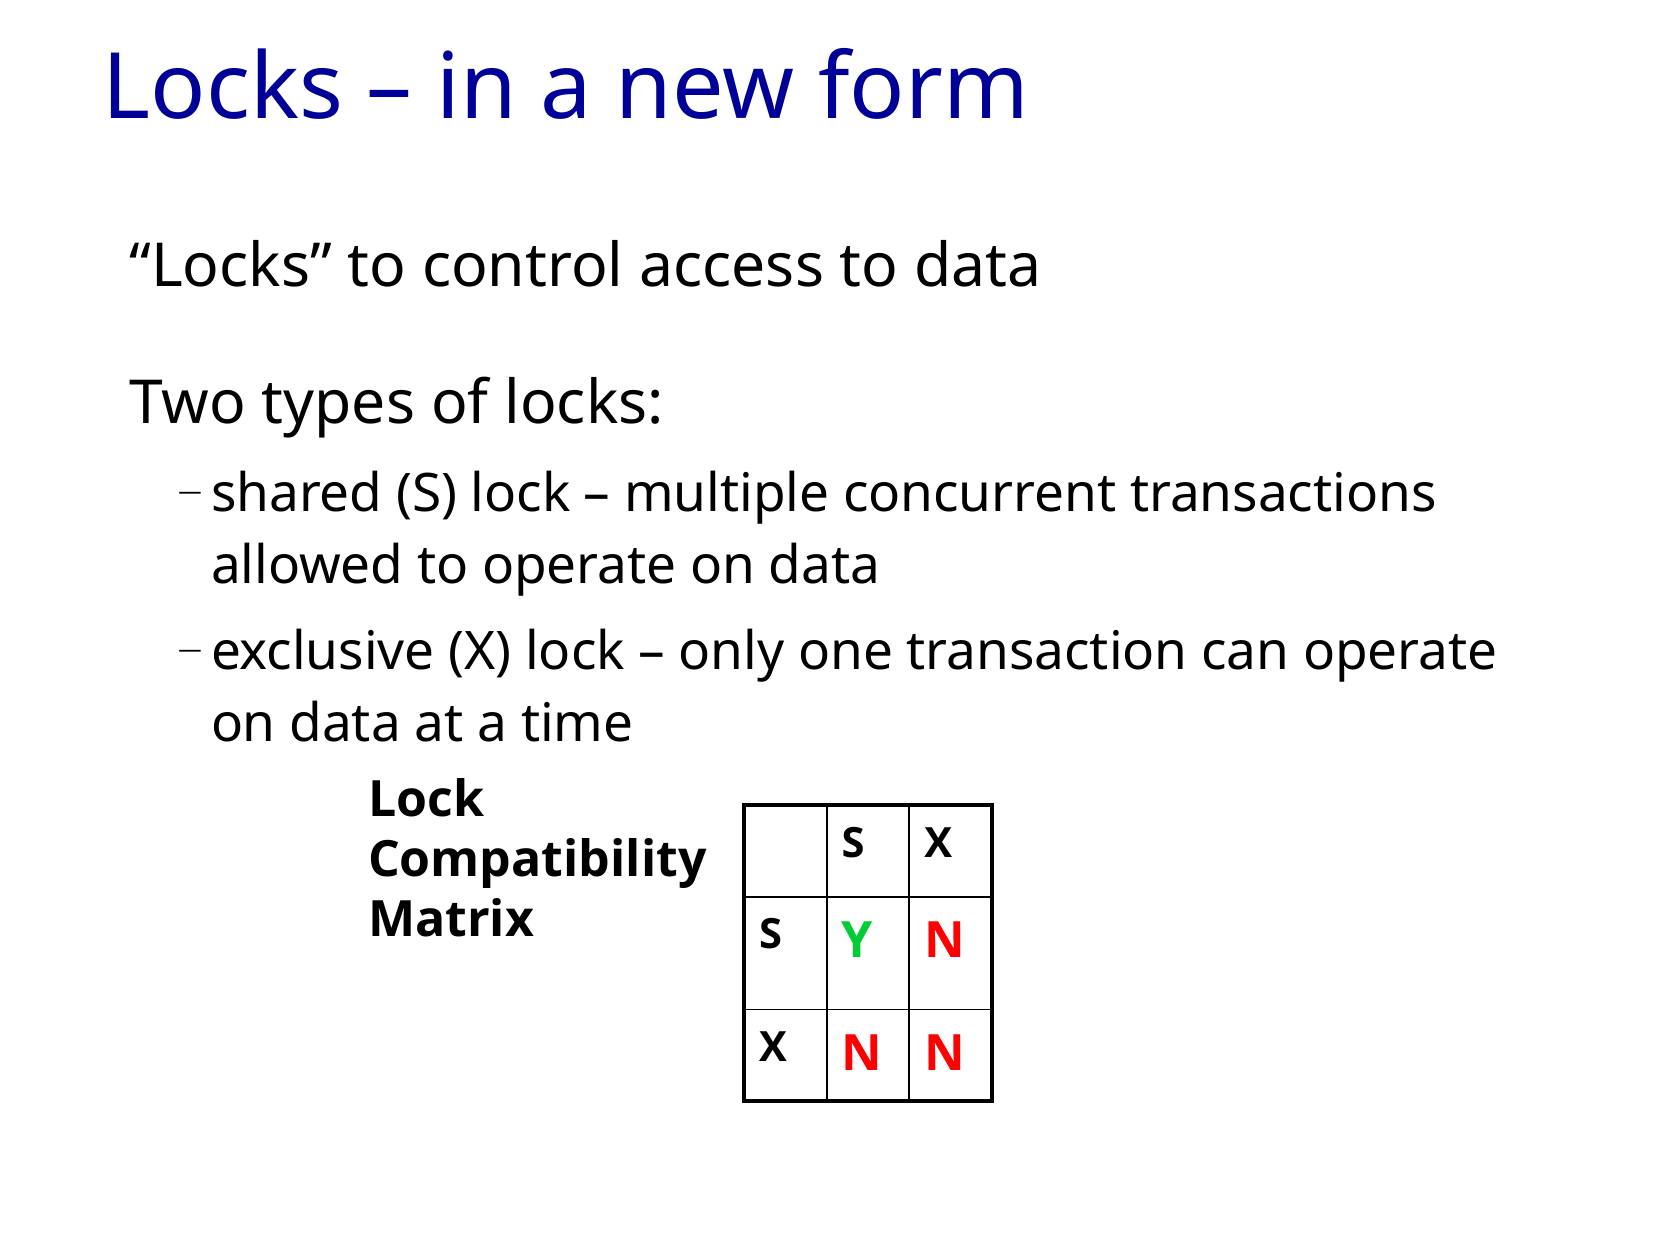

# Locks – in a new form
“Locks” to control access to data
Two types of locks:
shared (S) lock – multiple concurrent transactions allowed to operate on data
exclusive (X) lock – only one transaction can operate on data at a time
Lock
Compatibility
Matrix
| | S | X |
| --- | --- | --- |
| S | Y | N |
| X | N | N |